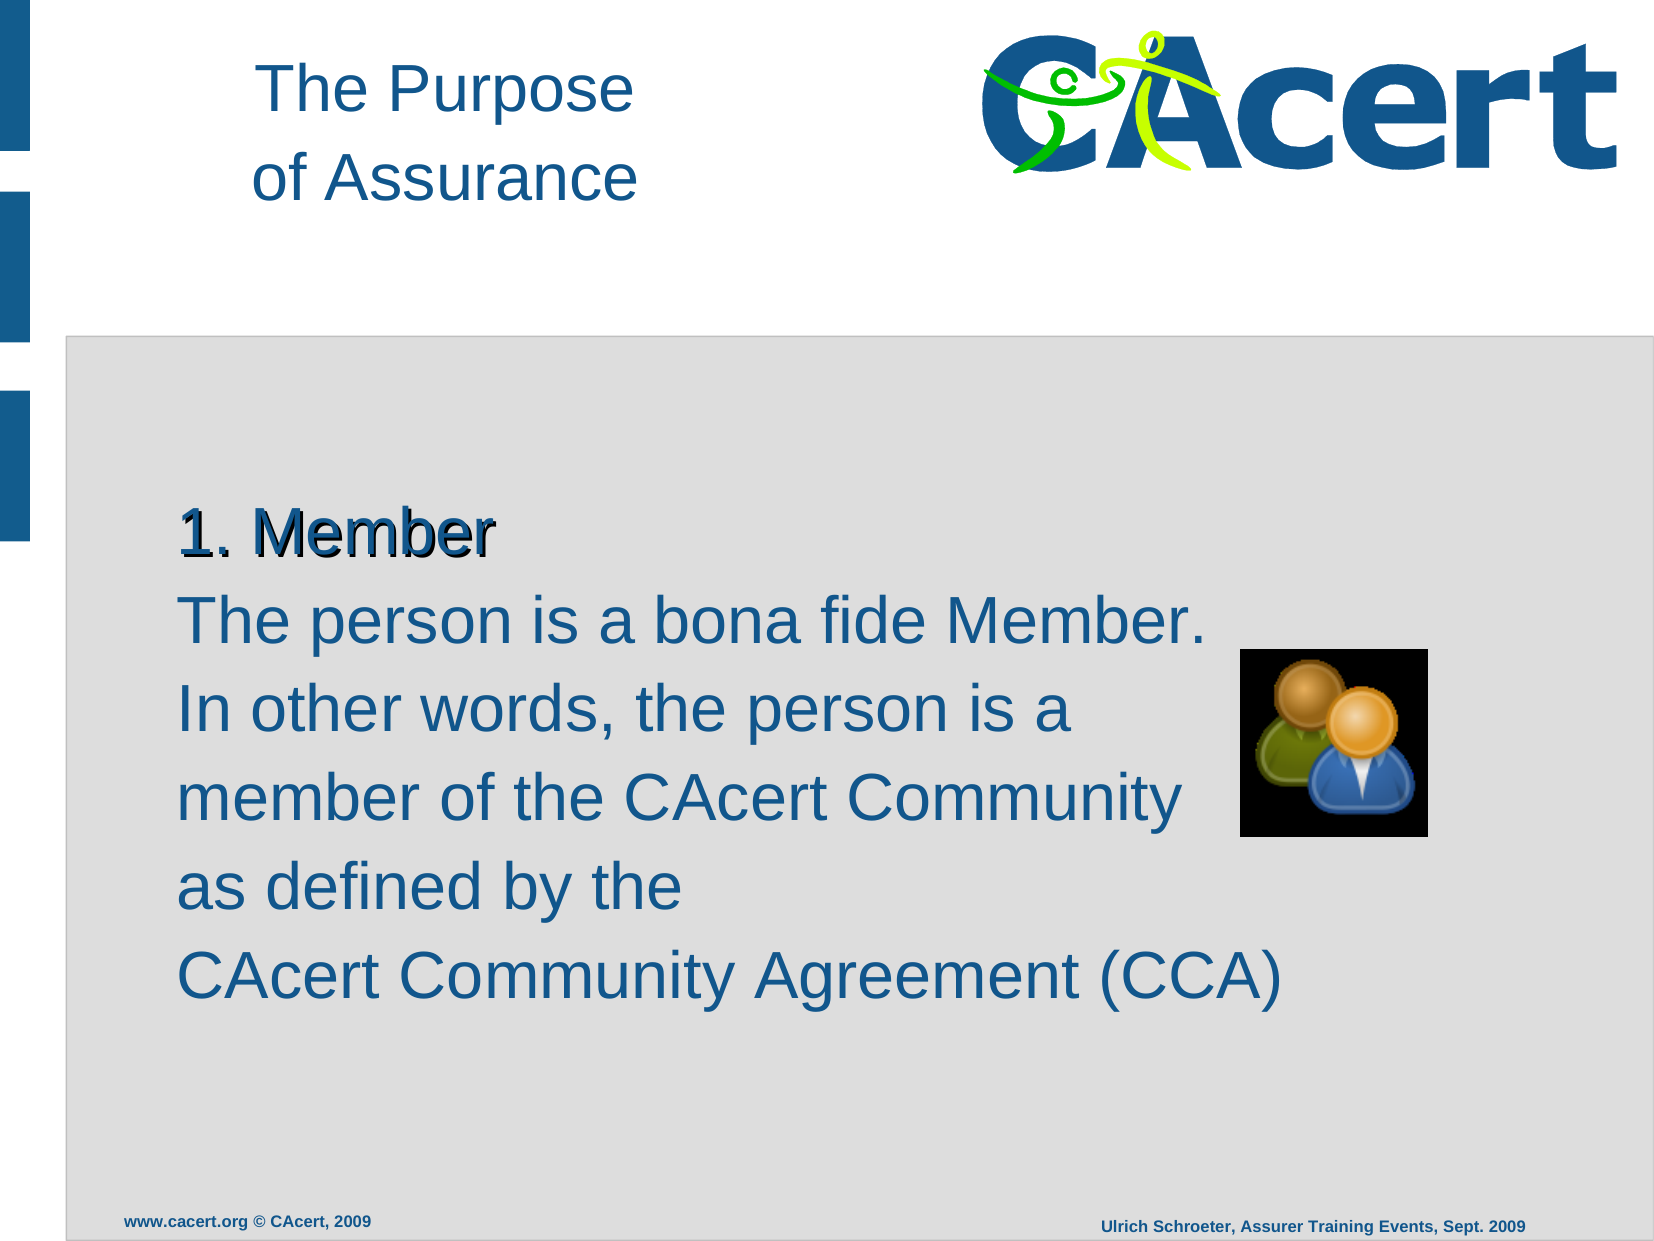

The Purpose
of Assurance
1. Member
The person is a bona fide Member.
In other words, the person is a
member of the CAcert Community
as defined by the
CAcert Community Agreement (CCA)